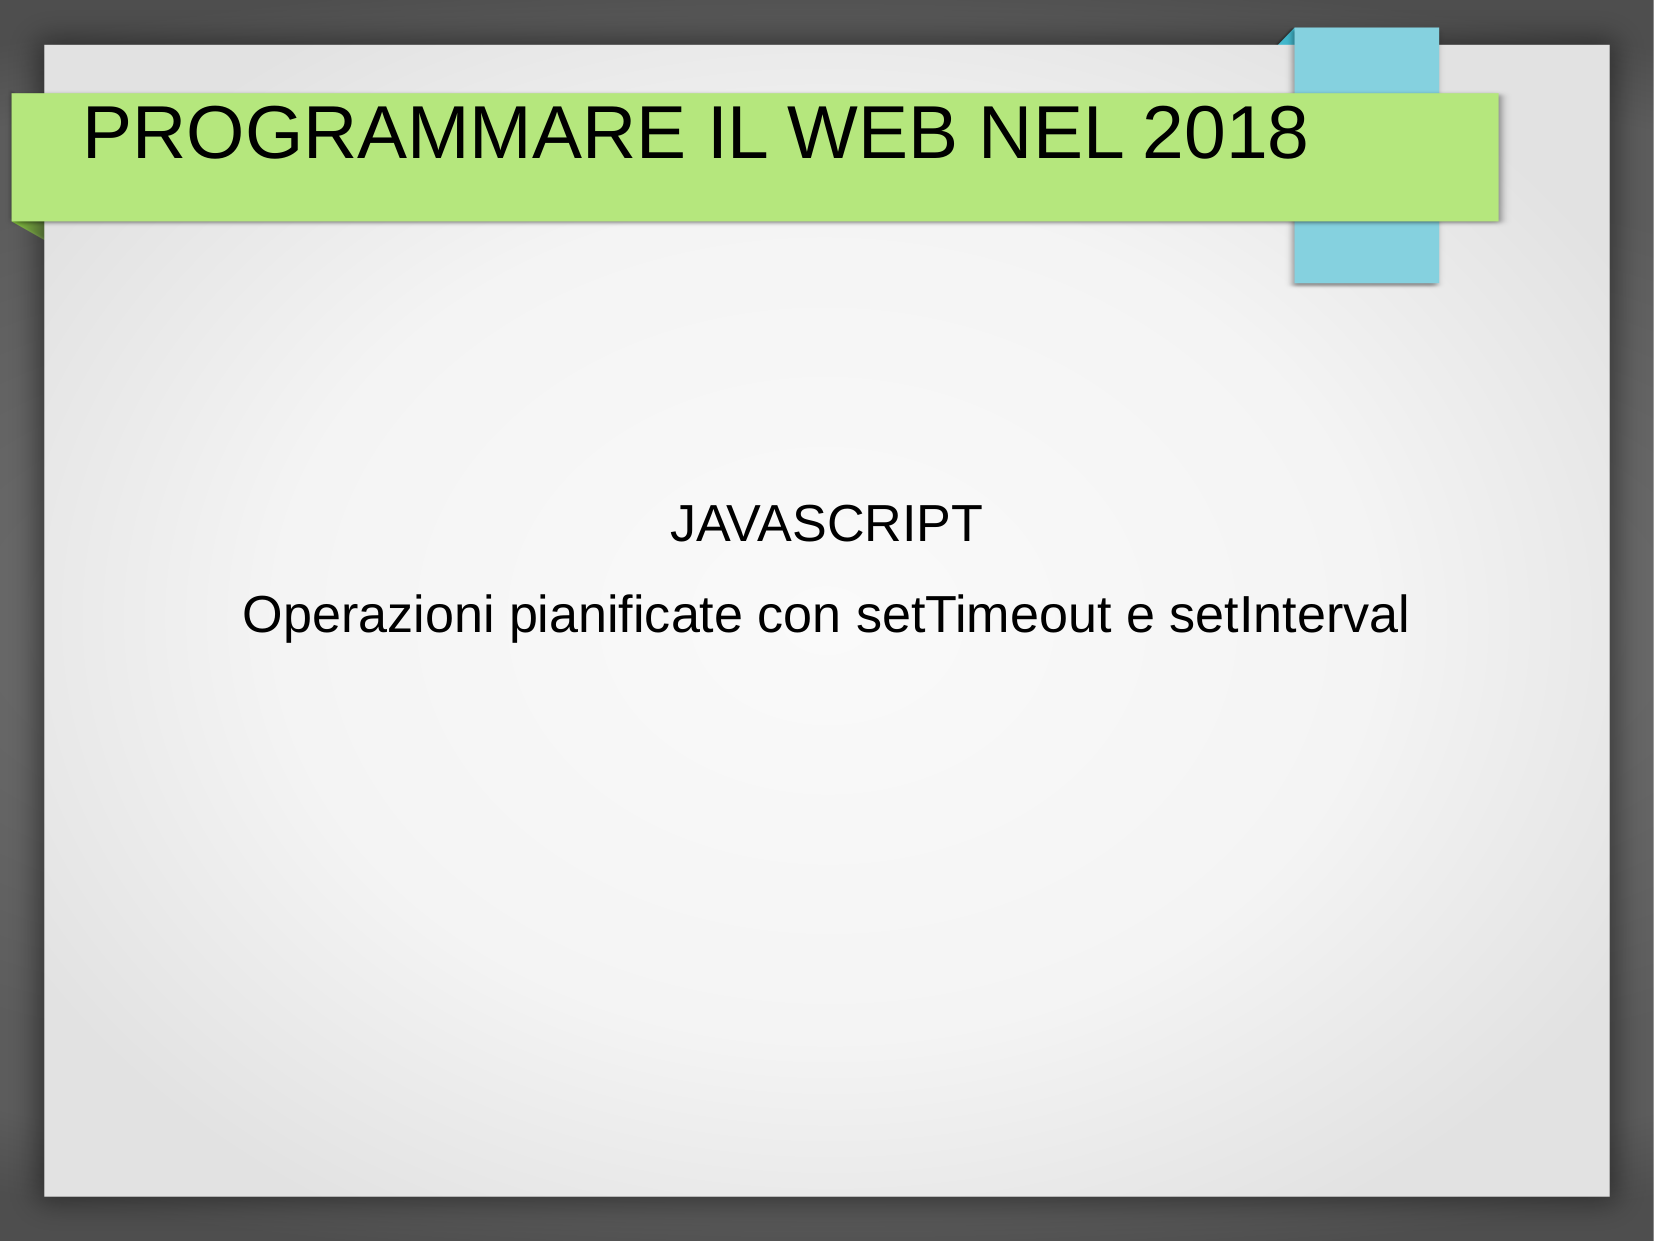

# PROGRAMMARE IL WEB NEL 2018
JAVASCRIPT
Operazioni pianificate con setTimeout e setInterval